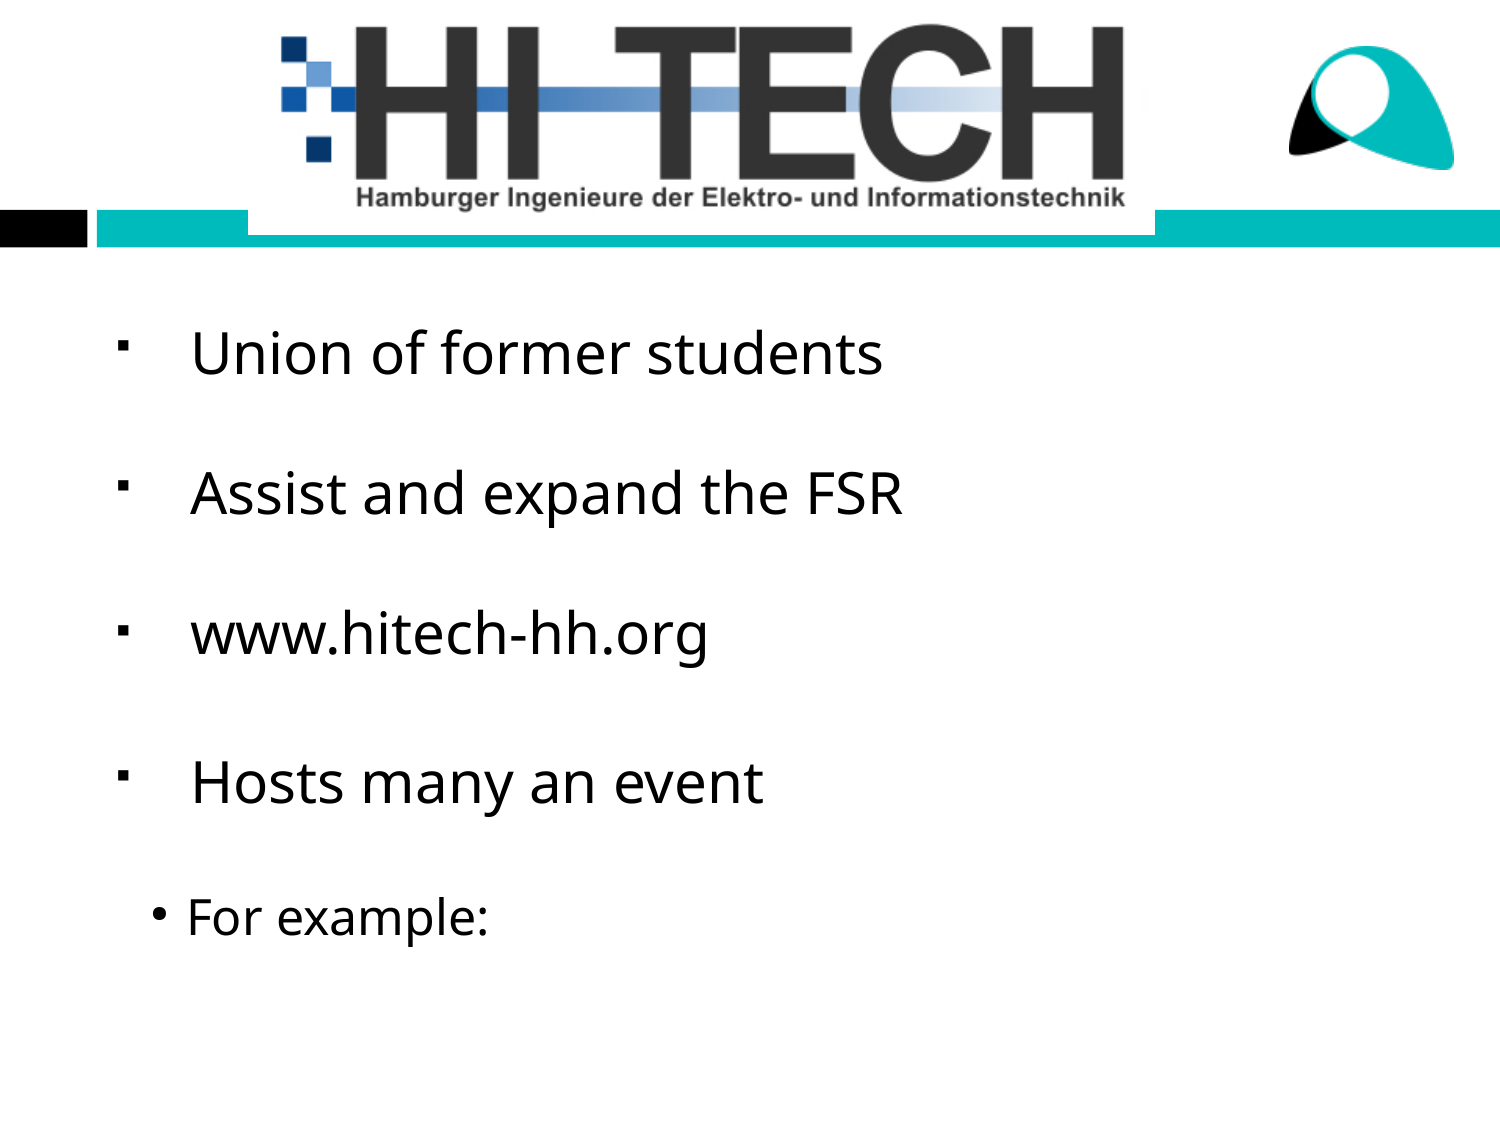

Union of former students
Assist and expand the FSR
www.hitech-hh.org
Hosts many an event
For example: